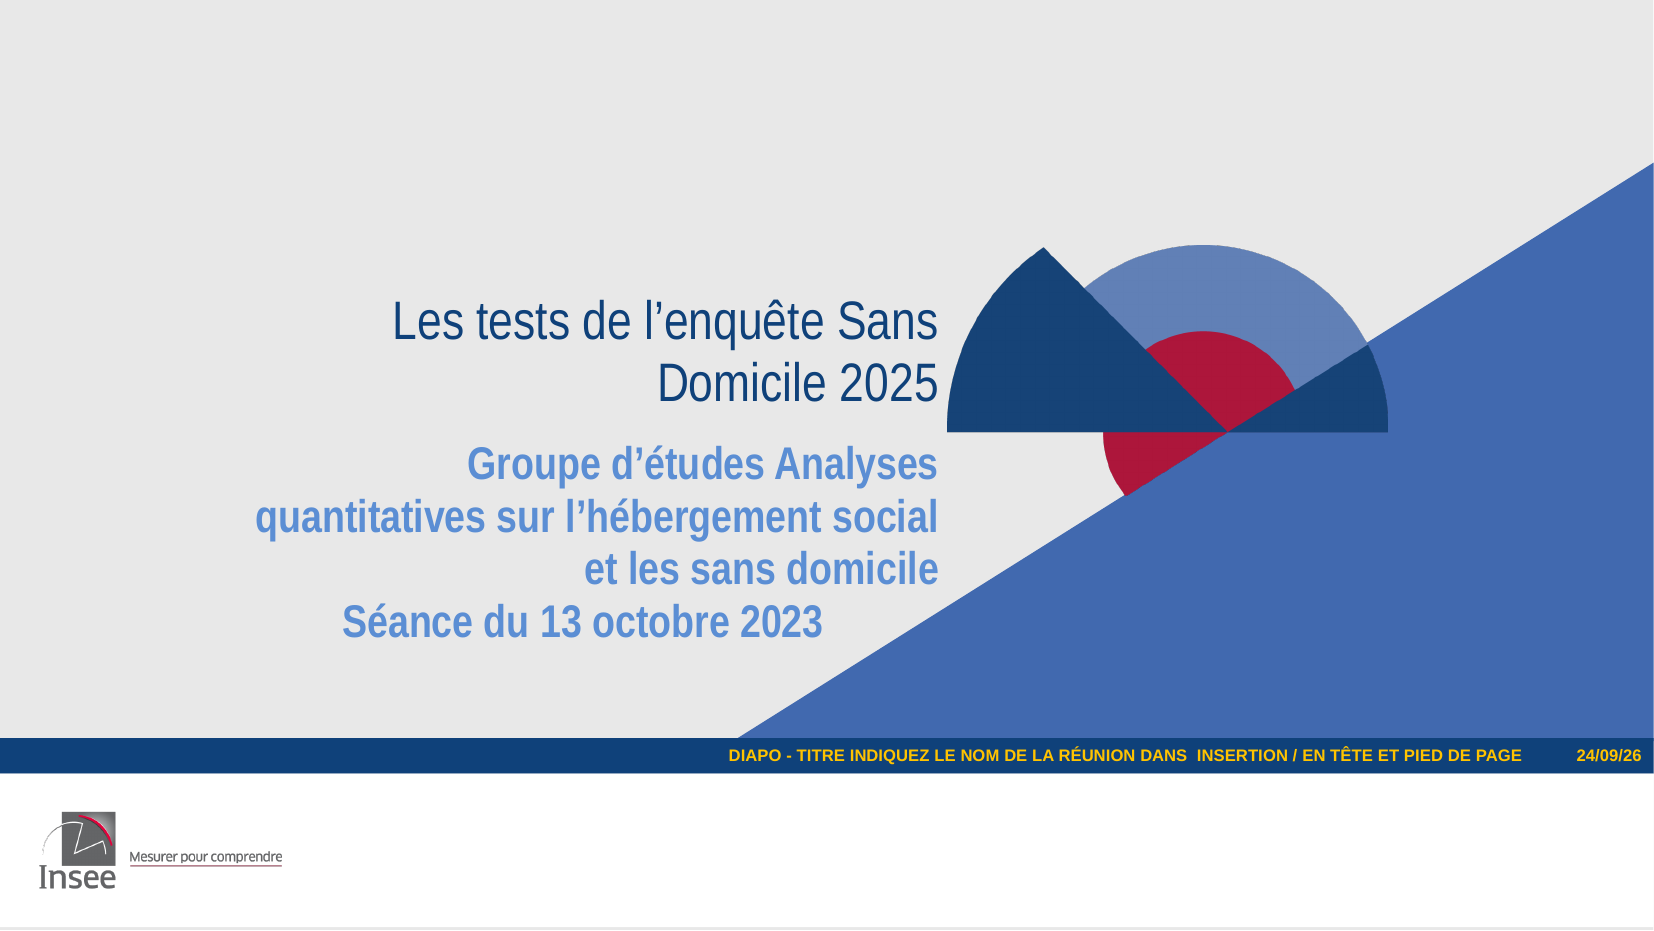

# Les tests de l’enquête Sans Domicile 2025
Groupe d’études Analyses quantitatives sur l’hébergement social et les sans domicile
Séance du 13 octobre 2023
Diapo - Titre Indiquez le nom de la réunion dans Insertion / En tête et pied de page